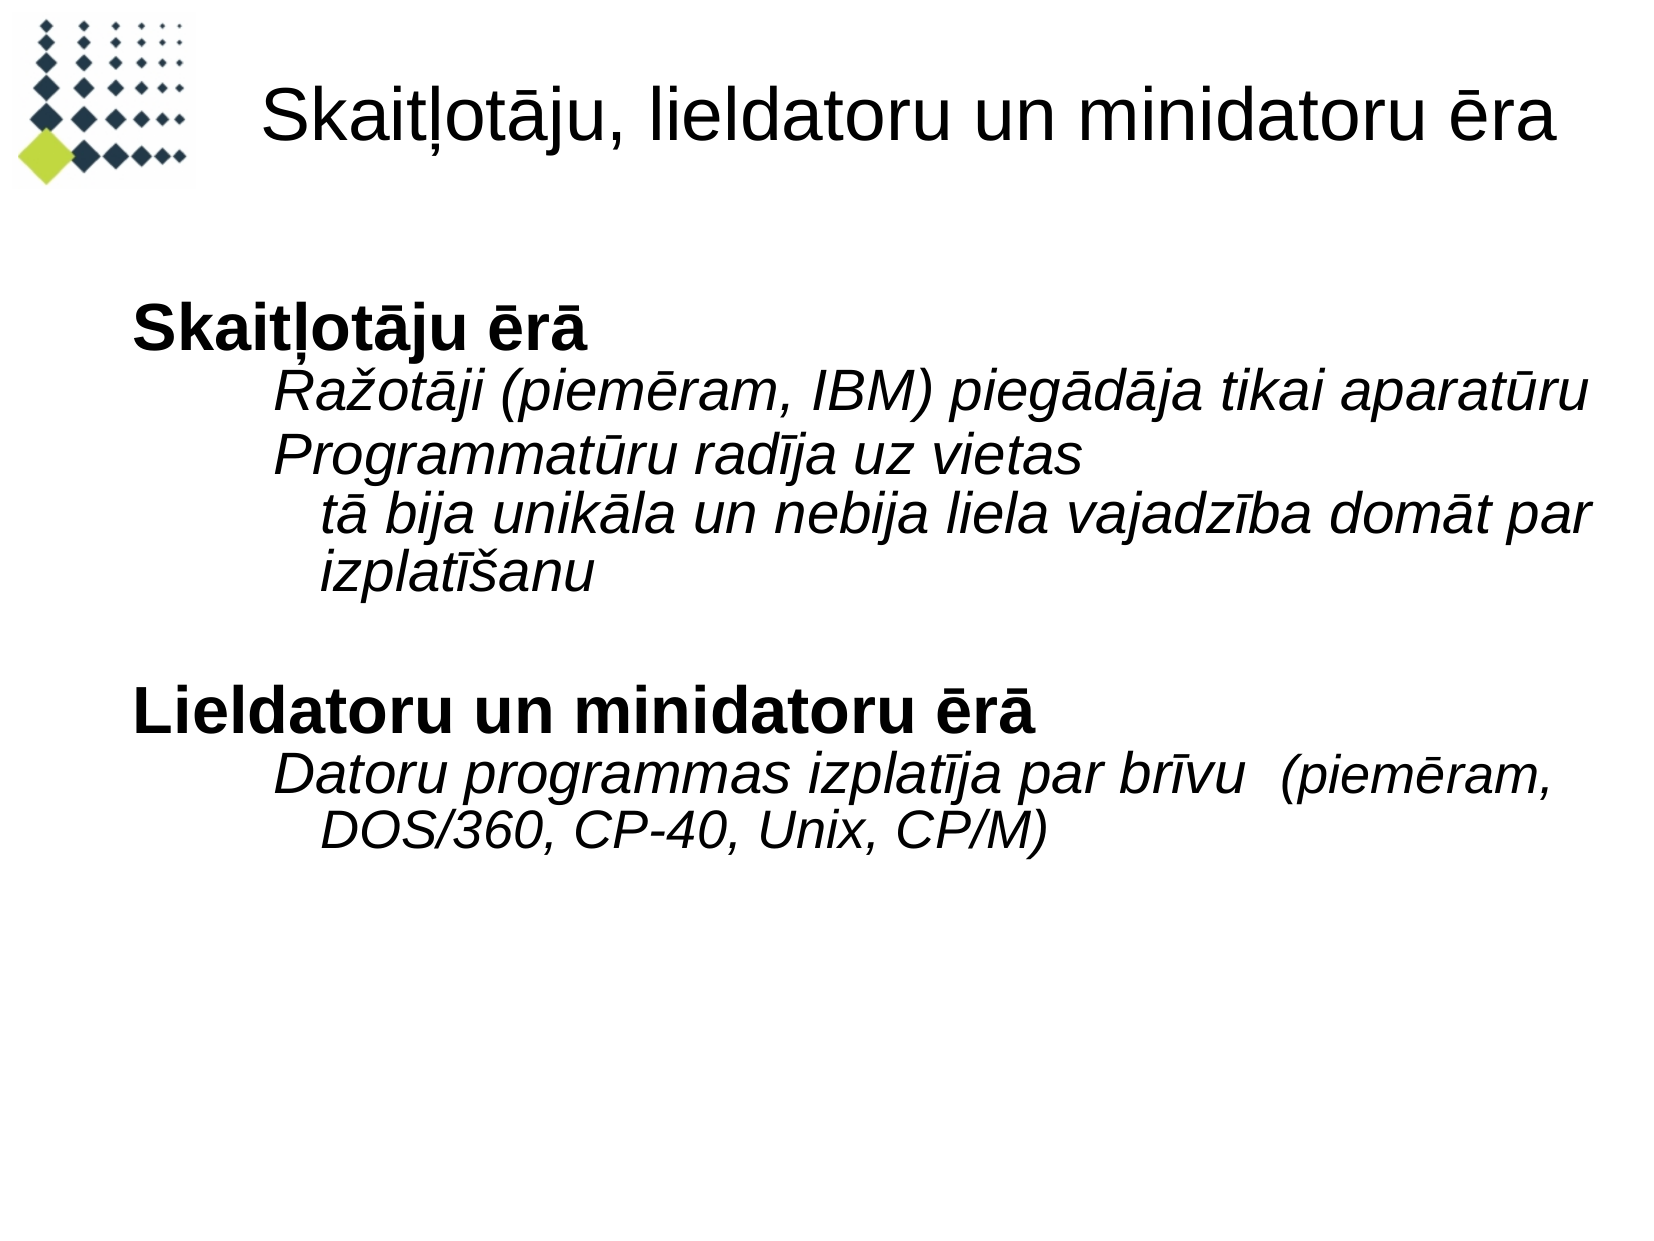

# Skaitļotāju, lieldatoru un minidatoru ēra
Skaitļotāju ērā
Ražotāji (piemēram, IBM) piegādāja tikai aparatūru
Programmatūru radīja uz vietas
tā bija unikāla un nebija liela vajadzība domāt par izplatīšanu
Lieldatoru un minidatoru ērā
Datoru programmas izplatīja par brīvu (piemēram, DOS/360, CP-40, Unix, CP/M)